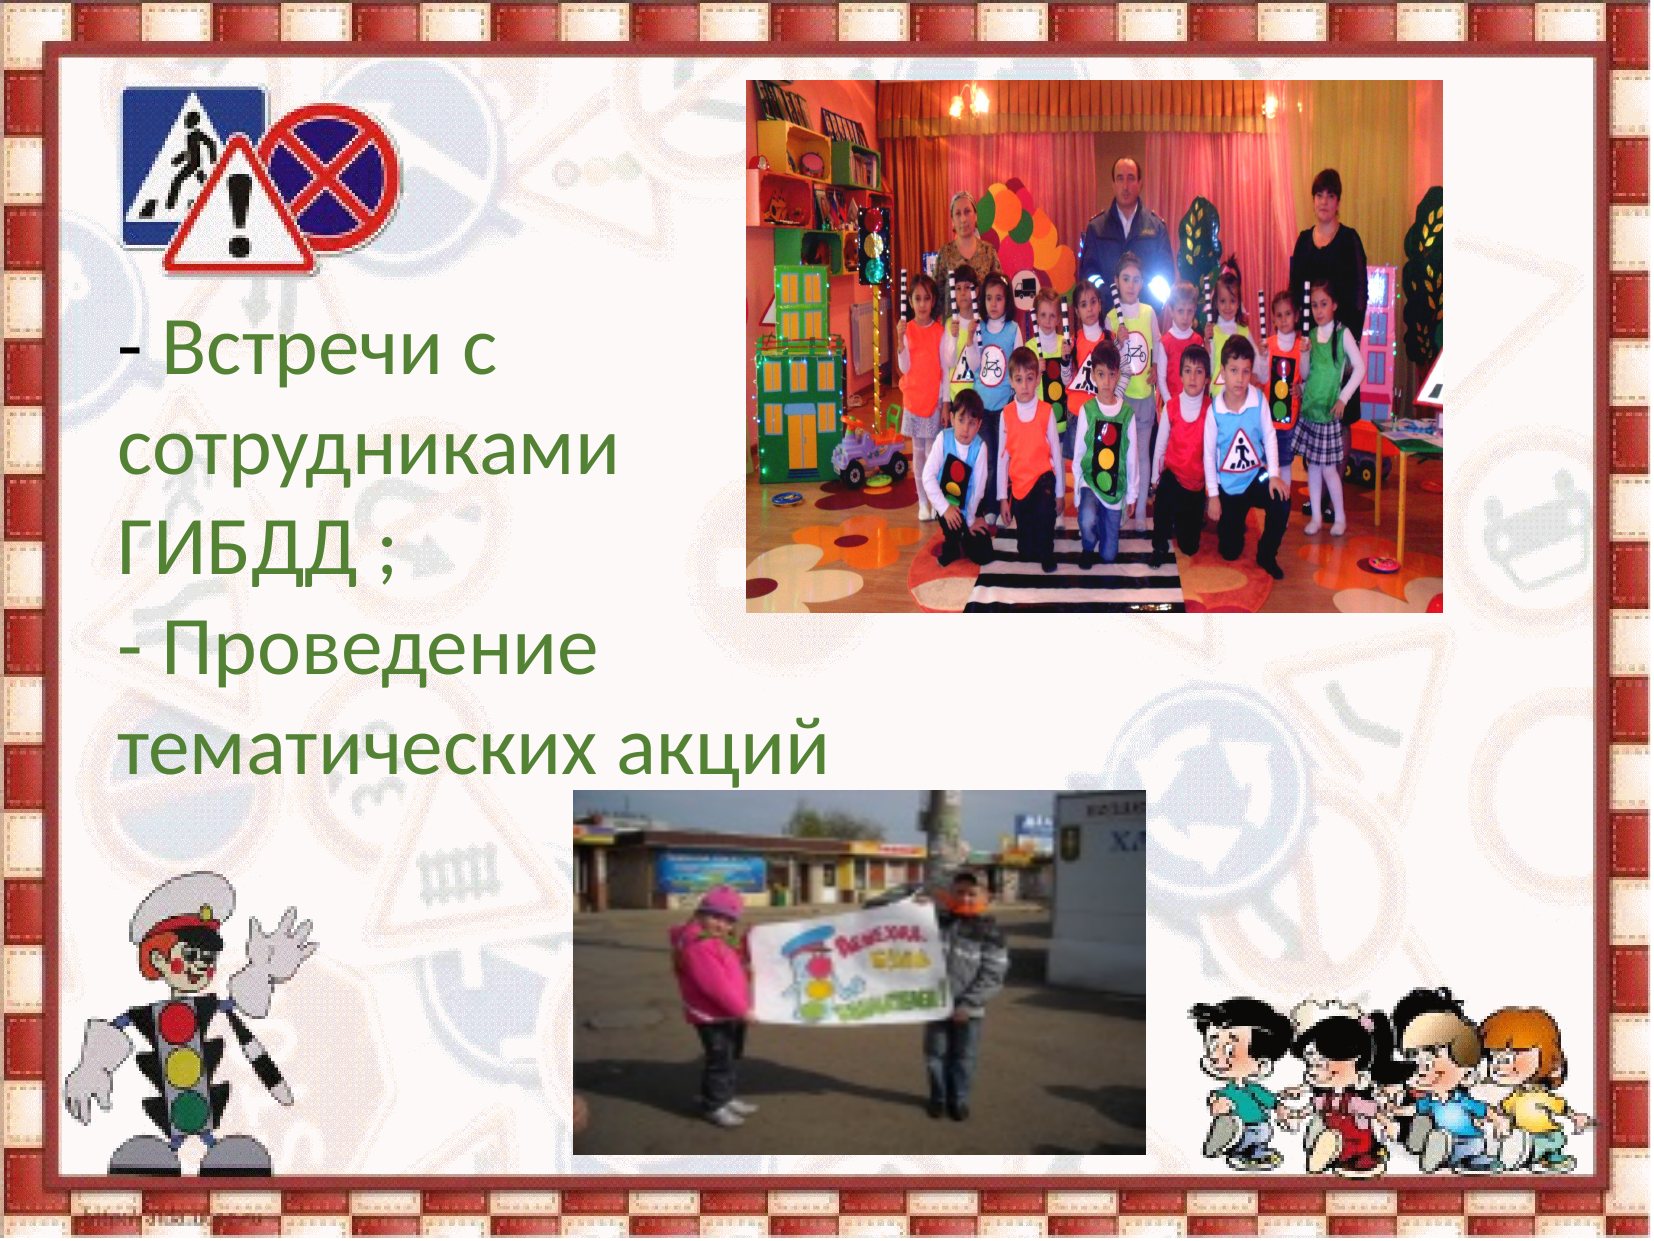

- Встречи с сотрудниками ГИБДД ;
- Проведение тематических акций